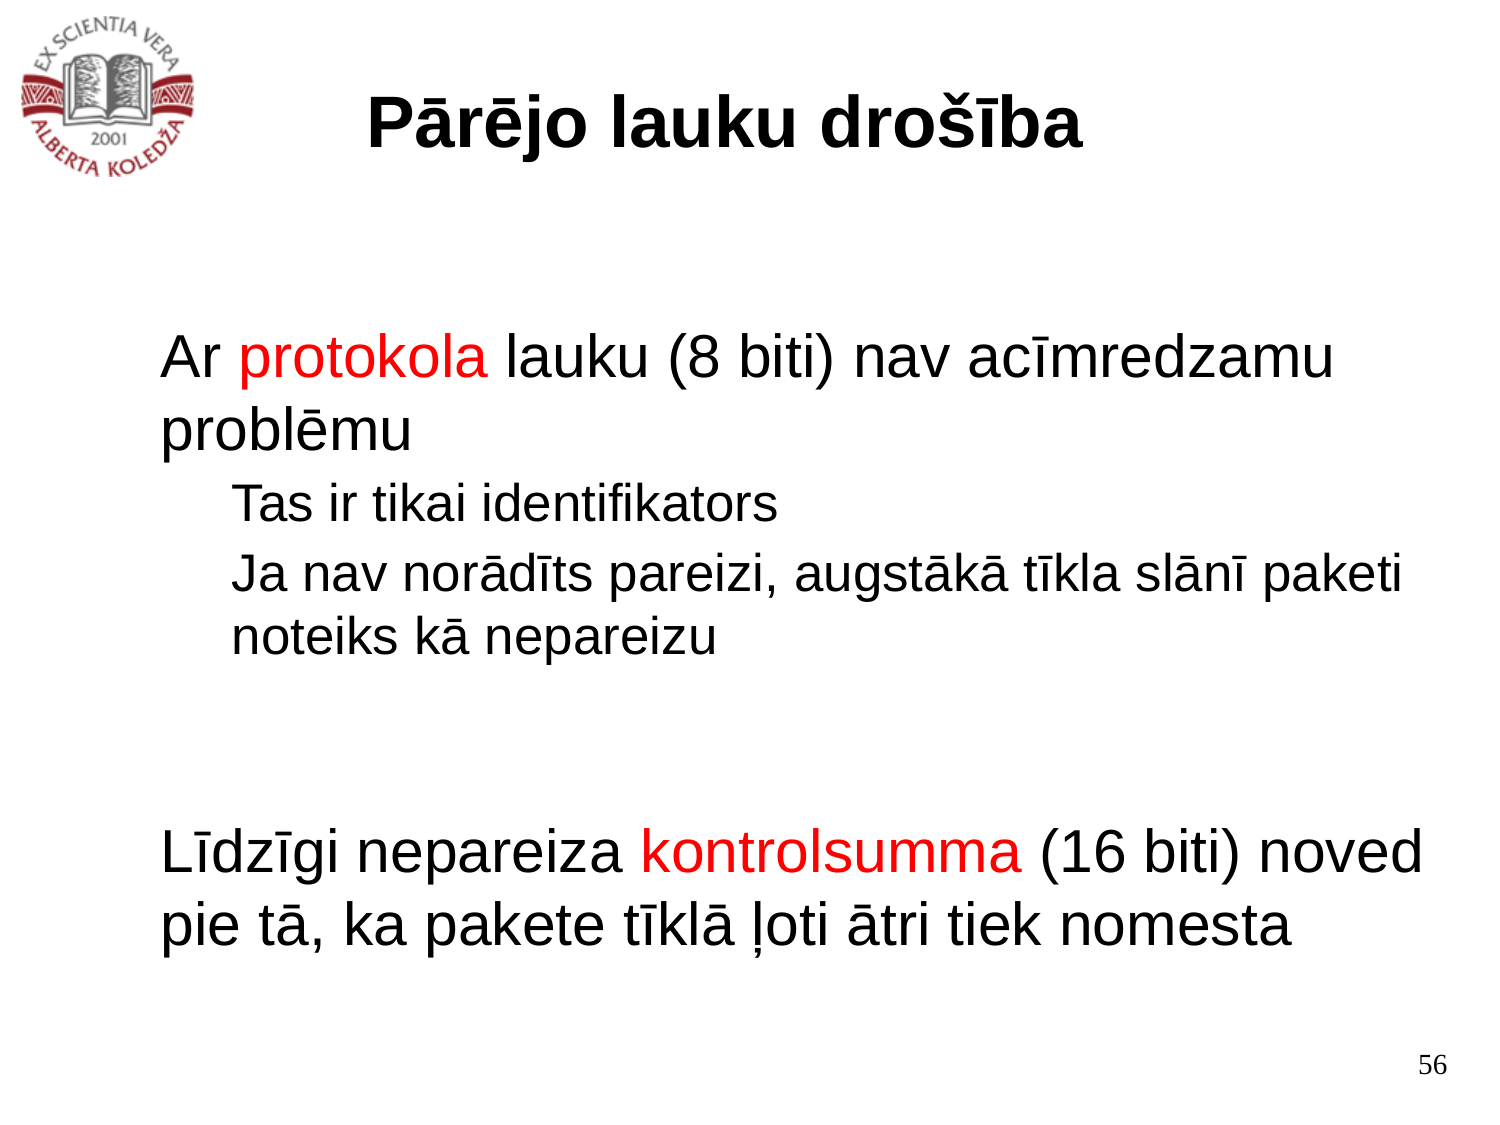

# Pārējo lauku drošība
Ar protokola lauku (8 biti) nav acīmredzamu problēmu
Tas ir tikai identifikators
Ja nav norādīts pareizi, augstākā tīkla slānī paketi noteiks kā nepareizu
Līdzīgi nepareiza kontrolsumma (16 biti) noved pie tā, ka pakete tīklā ļoti ātri tiek nomesta